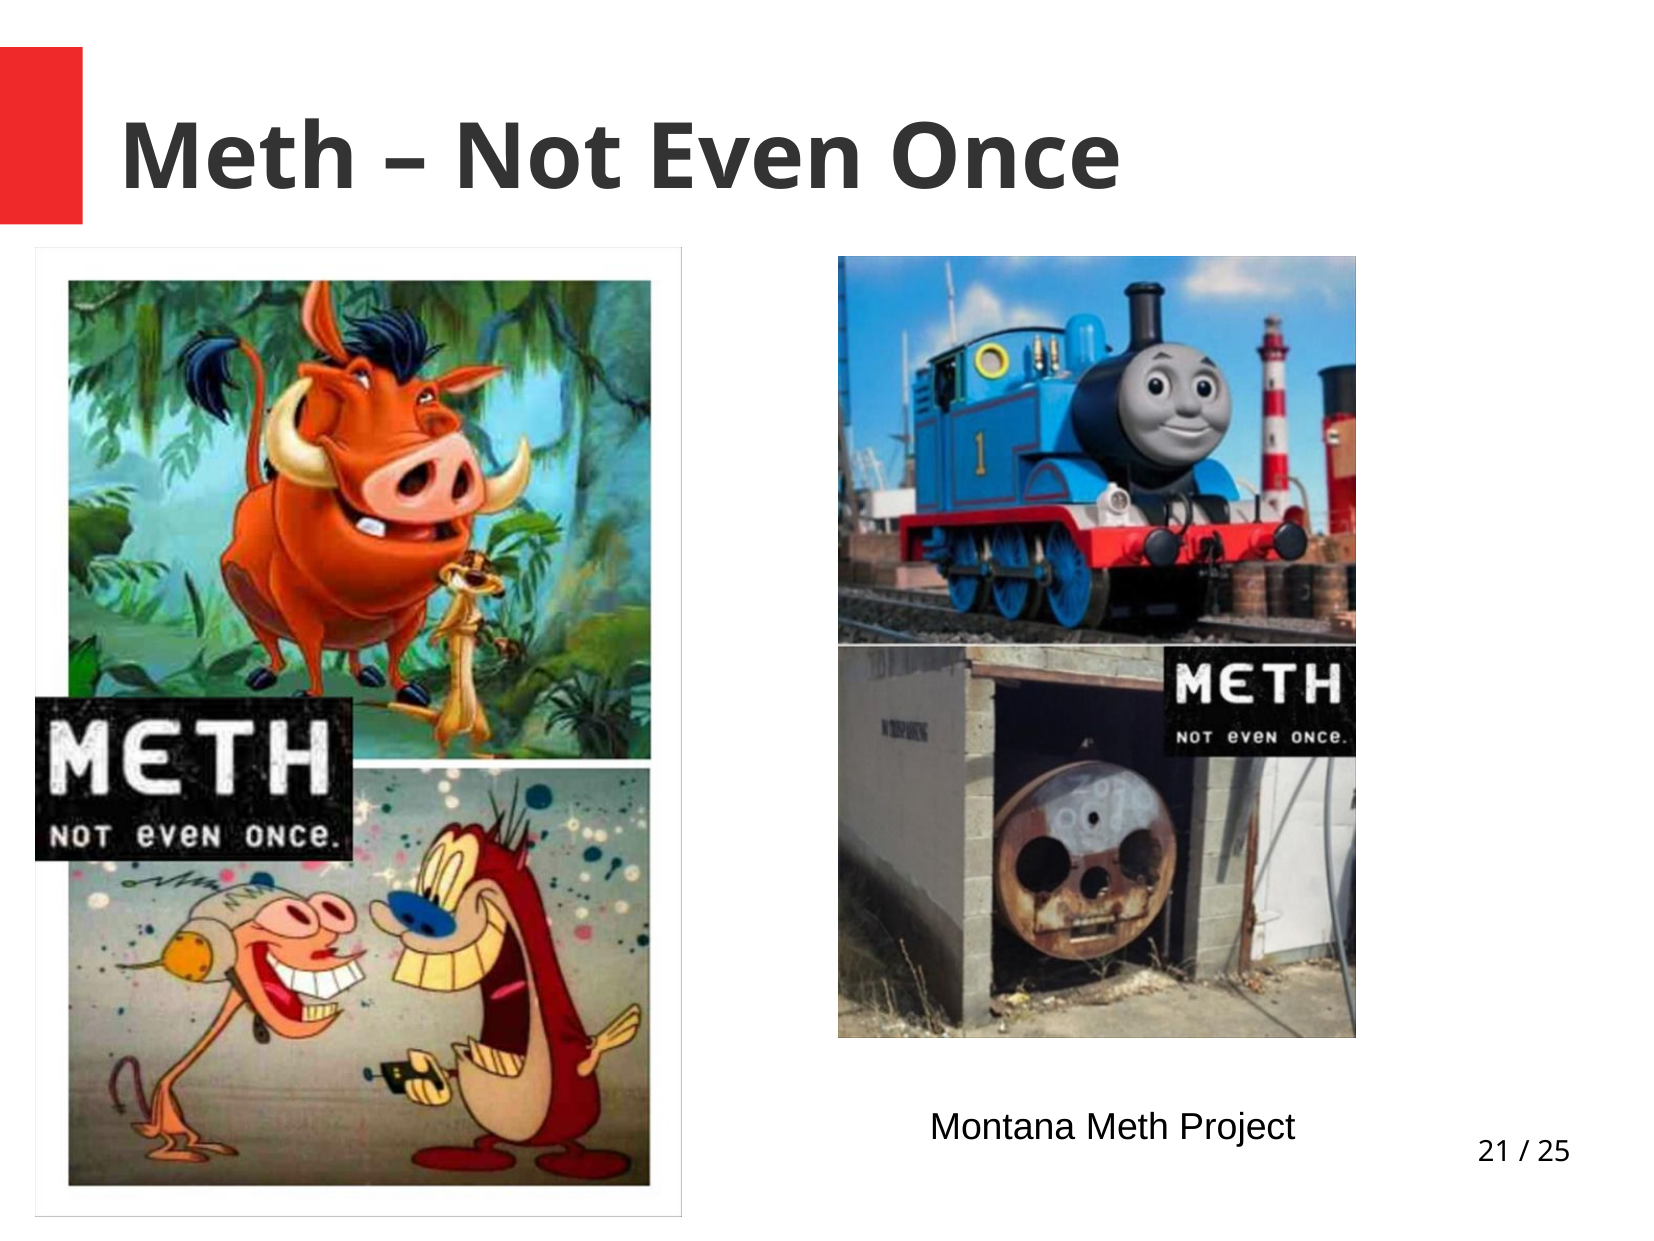

# Meth – Not Even Once
Montana Meth Project
21